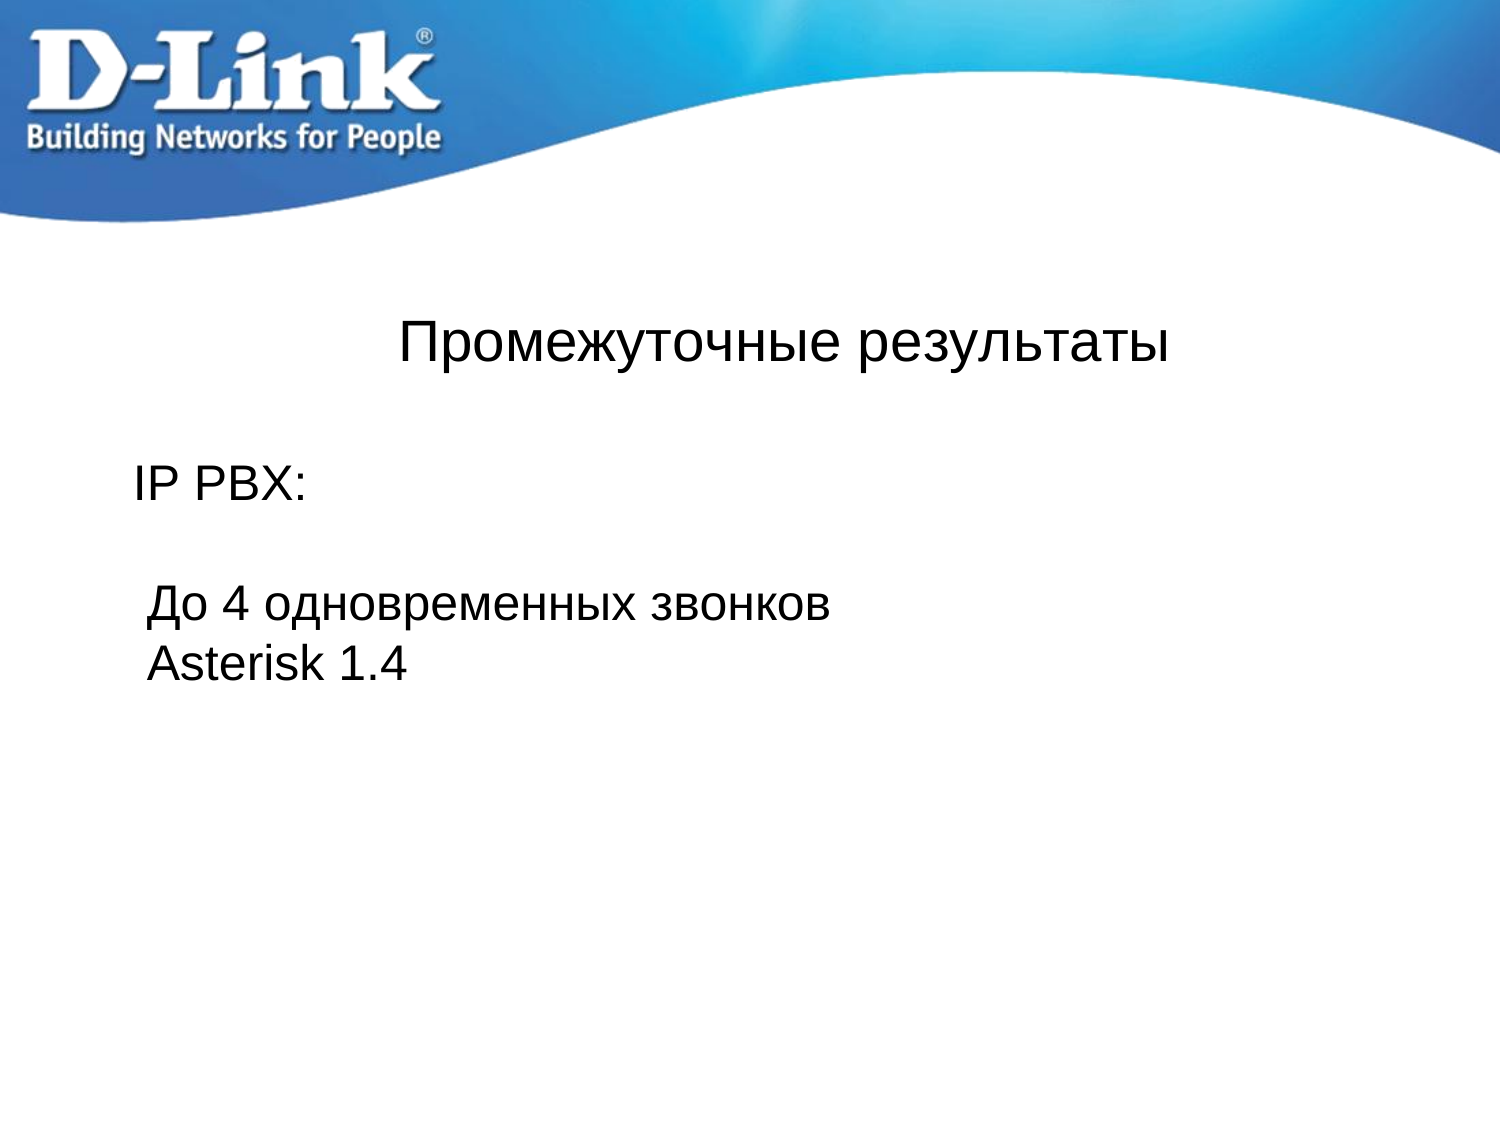

Промежуточные результаты
IP PBX:
 До 4 одновременных звонков
 Asterisk 1.4